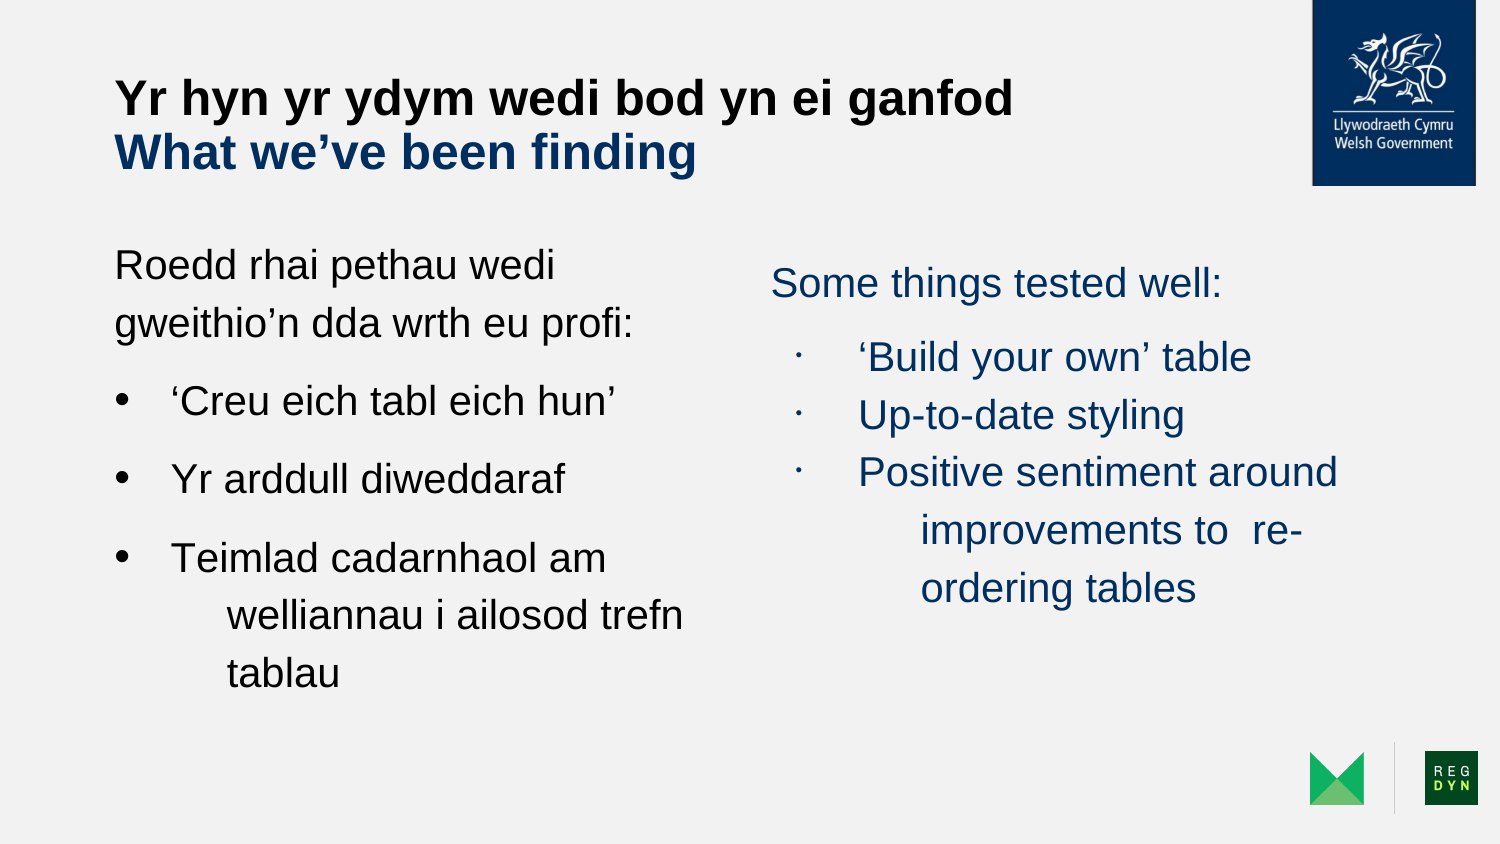

Yr hyn yr ydym wedi bod yn ei ganfod
What we’ve been finding
Roedd rhai pethau wedi gweithio’n dda wrth eu profi:
‘Creu eich tabl eich hun’
Yr arddull diweddaraf
Teimlad cadarnhaol am welliannau i ailosod trefn tablau
# Some things tested well:
‘Build your own’ table
Up-to-date styling
Positive sentiment around improvements to re-ordering tables